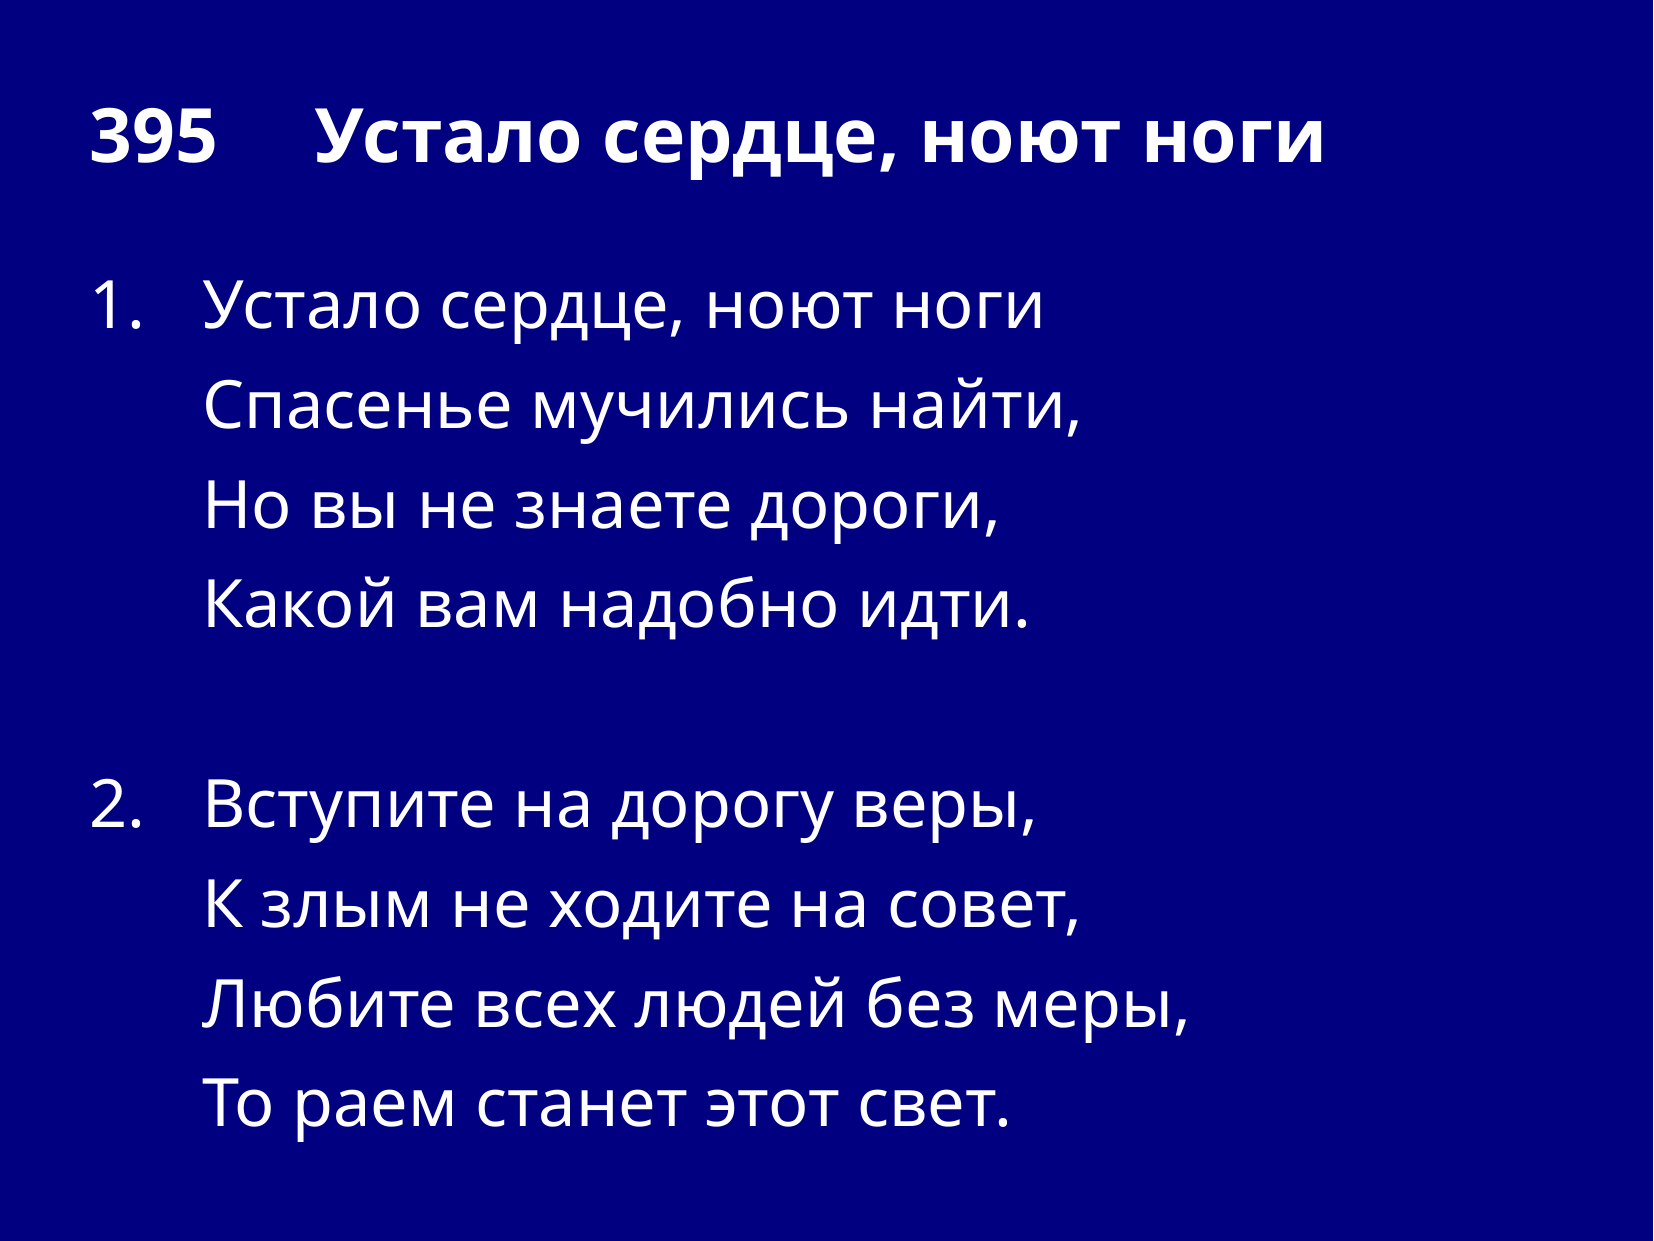

395	Устало сердце, ноют ноги
1.	Устало сердце, ноют ноги
	Спасенье мучились найти,
	Но вы не знаете дороги,
	Какой вам надобно идти.
2.	Вступите на дорогу веры,
	К злым не ходите на совет,
	Любите всех людей без меры,
	То раем станет этот свет.